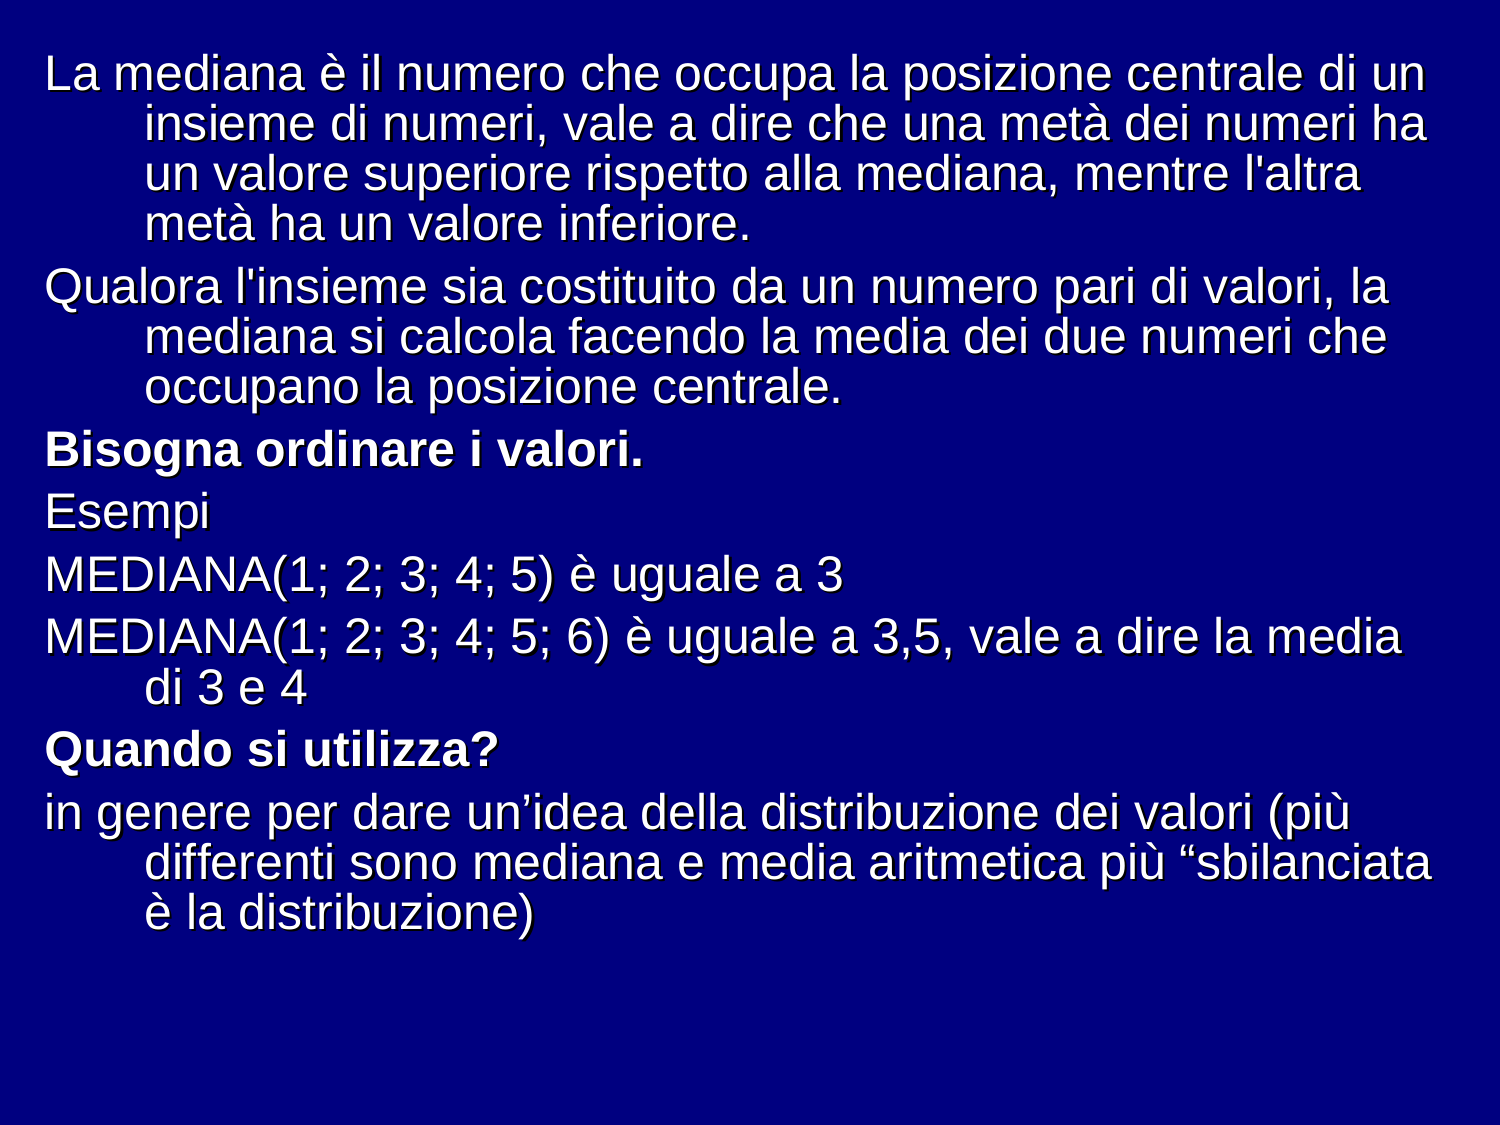

# La mediana è il numero che occupa la posizione centrale di un insieme di numeri, vale a dire che una metà dei numeri ha un valore superiore rispetto alla mediana, mentre l'altra metà ha un valore inferiore.
Qualora l'insieme sia costituito da un numero pari di valori, la mediana si calcola facendo la media dei due numeri che occupano la posizione centrale.
Bisogna ordinare i valori.
Esempi
MEDIANA(1; 2; 3; 4; 5) è uguale a 3
MEDIANA(1; 2; 3; 4; 5; 6) è uguale a 3,5, vale a dire la media di 3 e 4
Quando si utilizza?
in genere per dare un’idea della distribuzione dei valori (più differenti sono mediana e media aritmetica più “sbilanciata è la distribuzione)